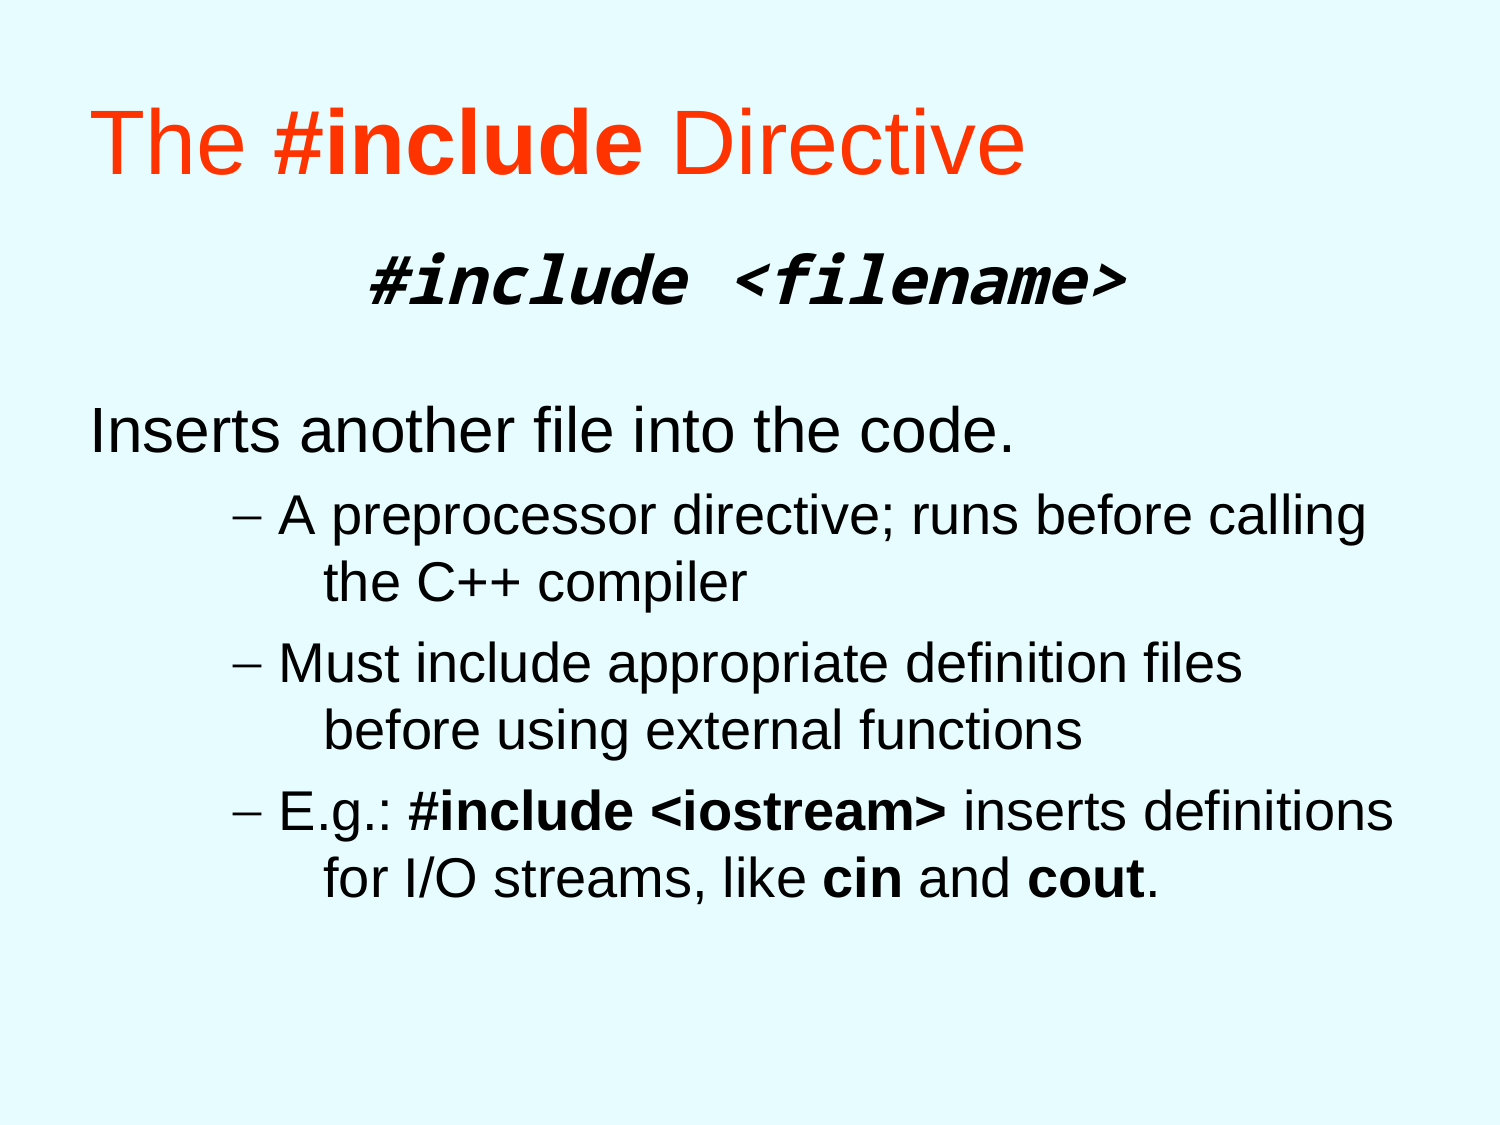

# The #include Directive
#include <filename>
Inserts another file into the code.
A preprocessor directive; runs before calling the C++ compiler
Must include appropriate definition files before using external functions
E.g.: #include <iostream> inserts definitions for I/O streams, like cin and cout.